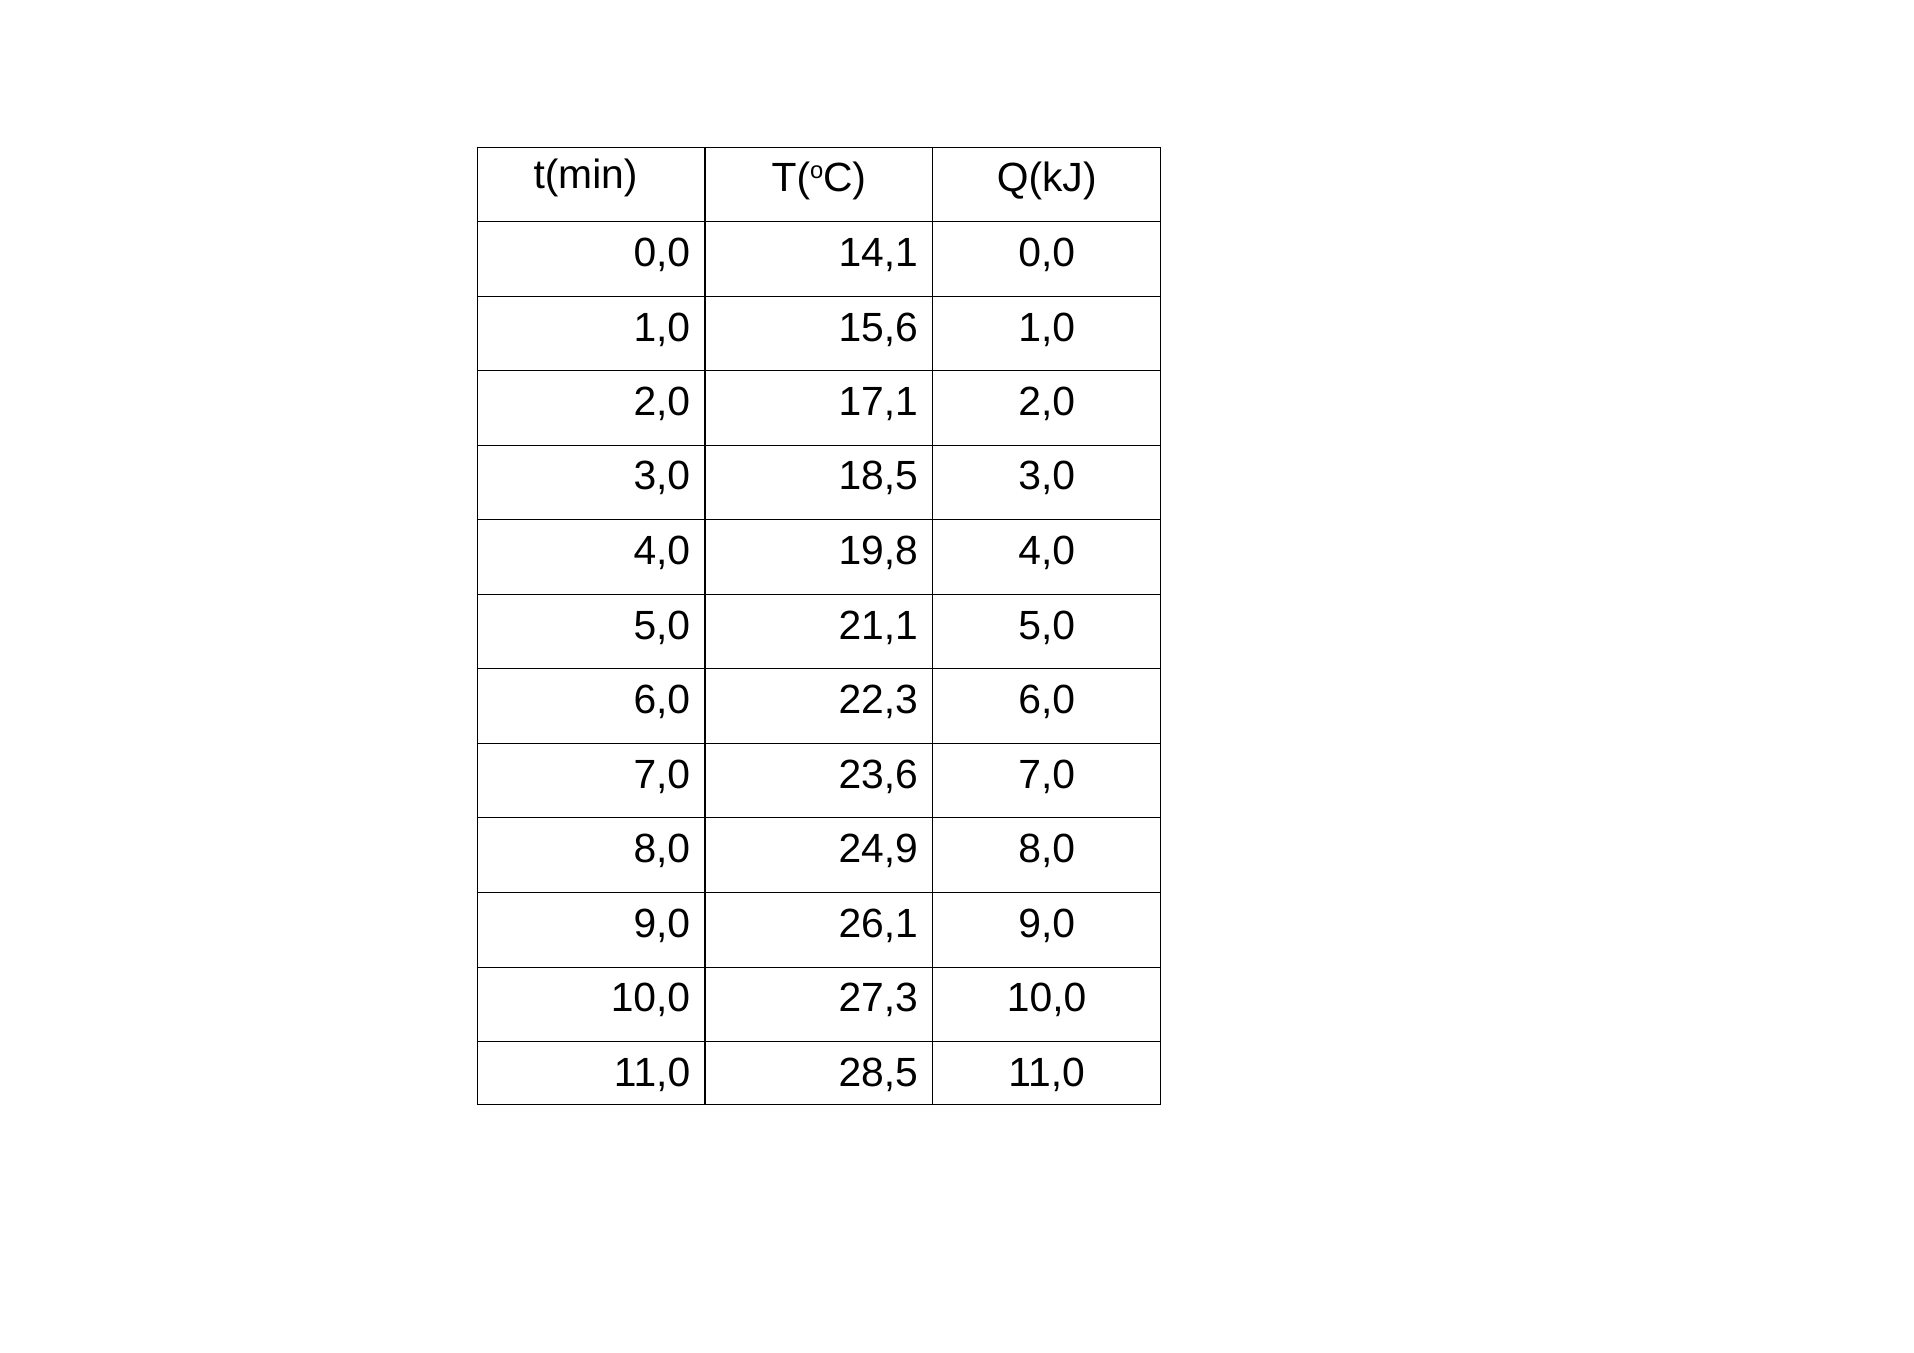

| t(min) | T(oC) | Q(kJ) |
| --- | --- | --- |
| 0,0 | 14,1 | 0,0 |
| 1,0 | 15,6 | 1,0 |
| 2,0 | 17,1 | 2,0 |
| 3,0 | 18,5 | 3,0 |
| 4,0 | 19,8 | 4,0 |
| 5,0 | 21,1 | 5,0 |
| 6,0 | 22,3 | 6,0 |
| 7,0 | 23,6 | 7,0 |
| 8,0 | 24,9 | 8,0 |
| 9,0 | 26,1 | 9,0 |
| 10,0 | 27,3 | 10,0 |
| 11,0 | 28,5 | 11,0 |